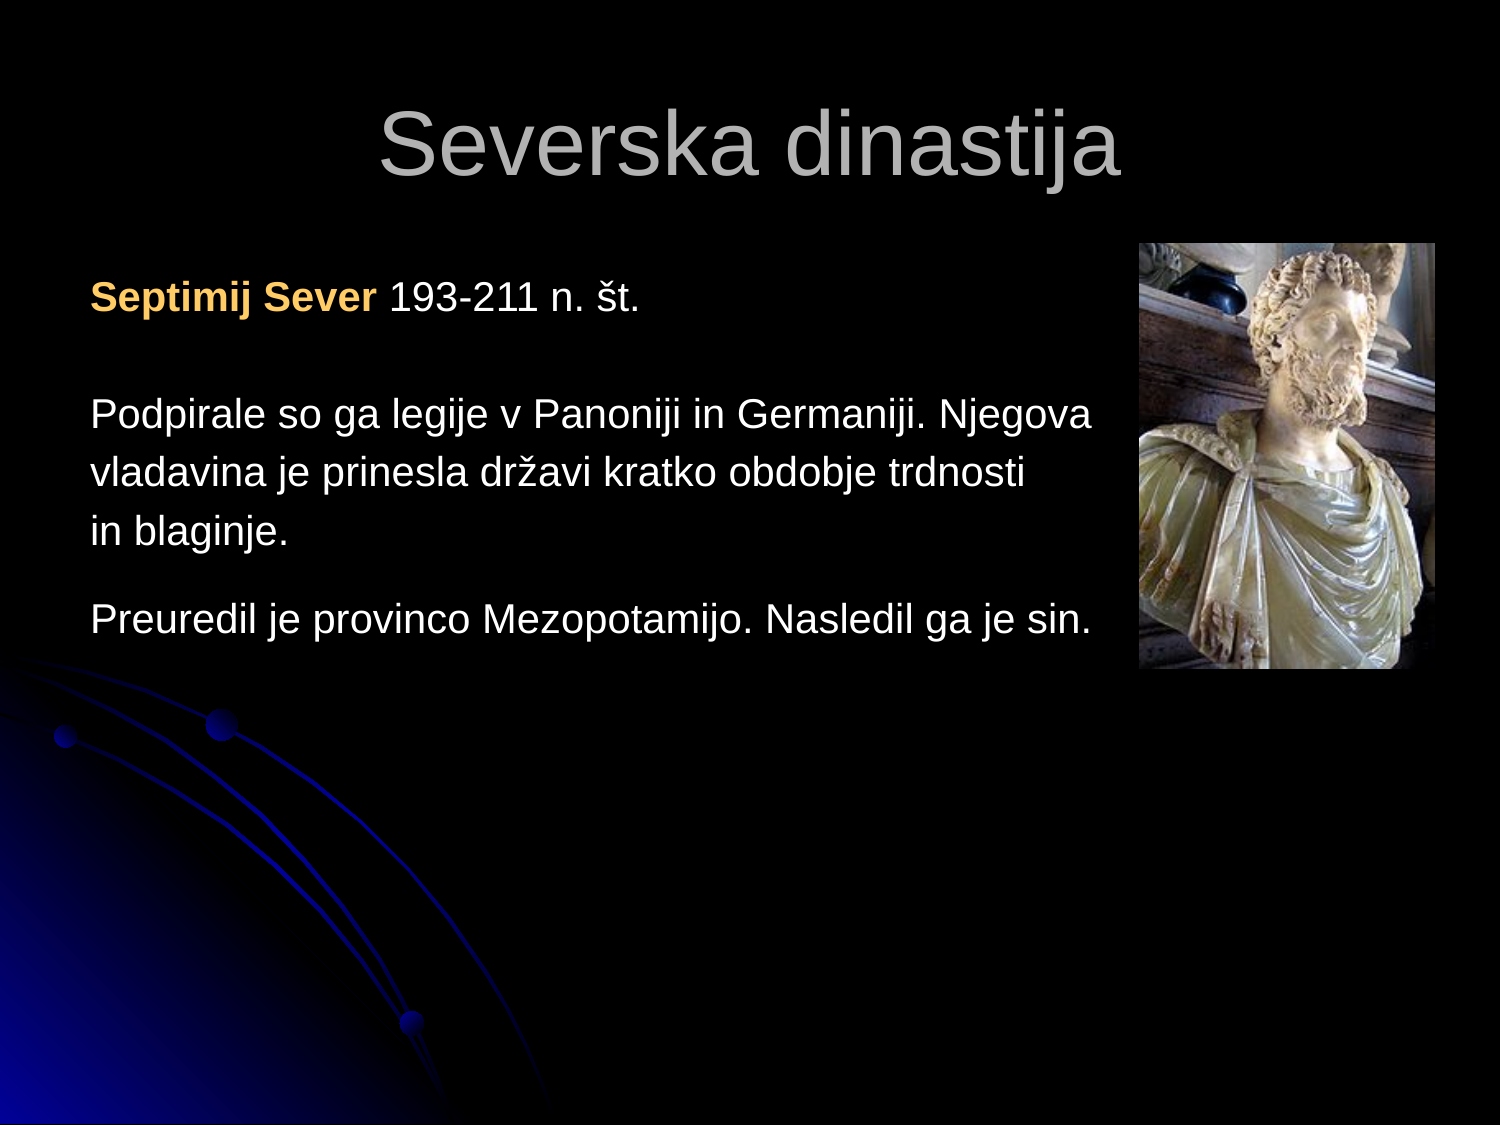

# Severska dinastija
Septimij Sever 193-211 n. št.
Podpirale so ga legije v Panoniji in Germaniji. Njegova
vladavina je prinesla državi kratko obdobje trdnosti
in blaginje.
Preuredil je provinco Mezopotamijo. Nasledil ga je sin.